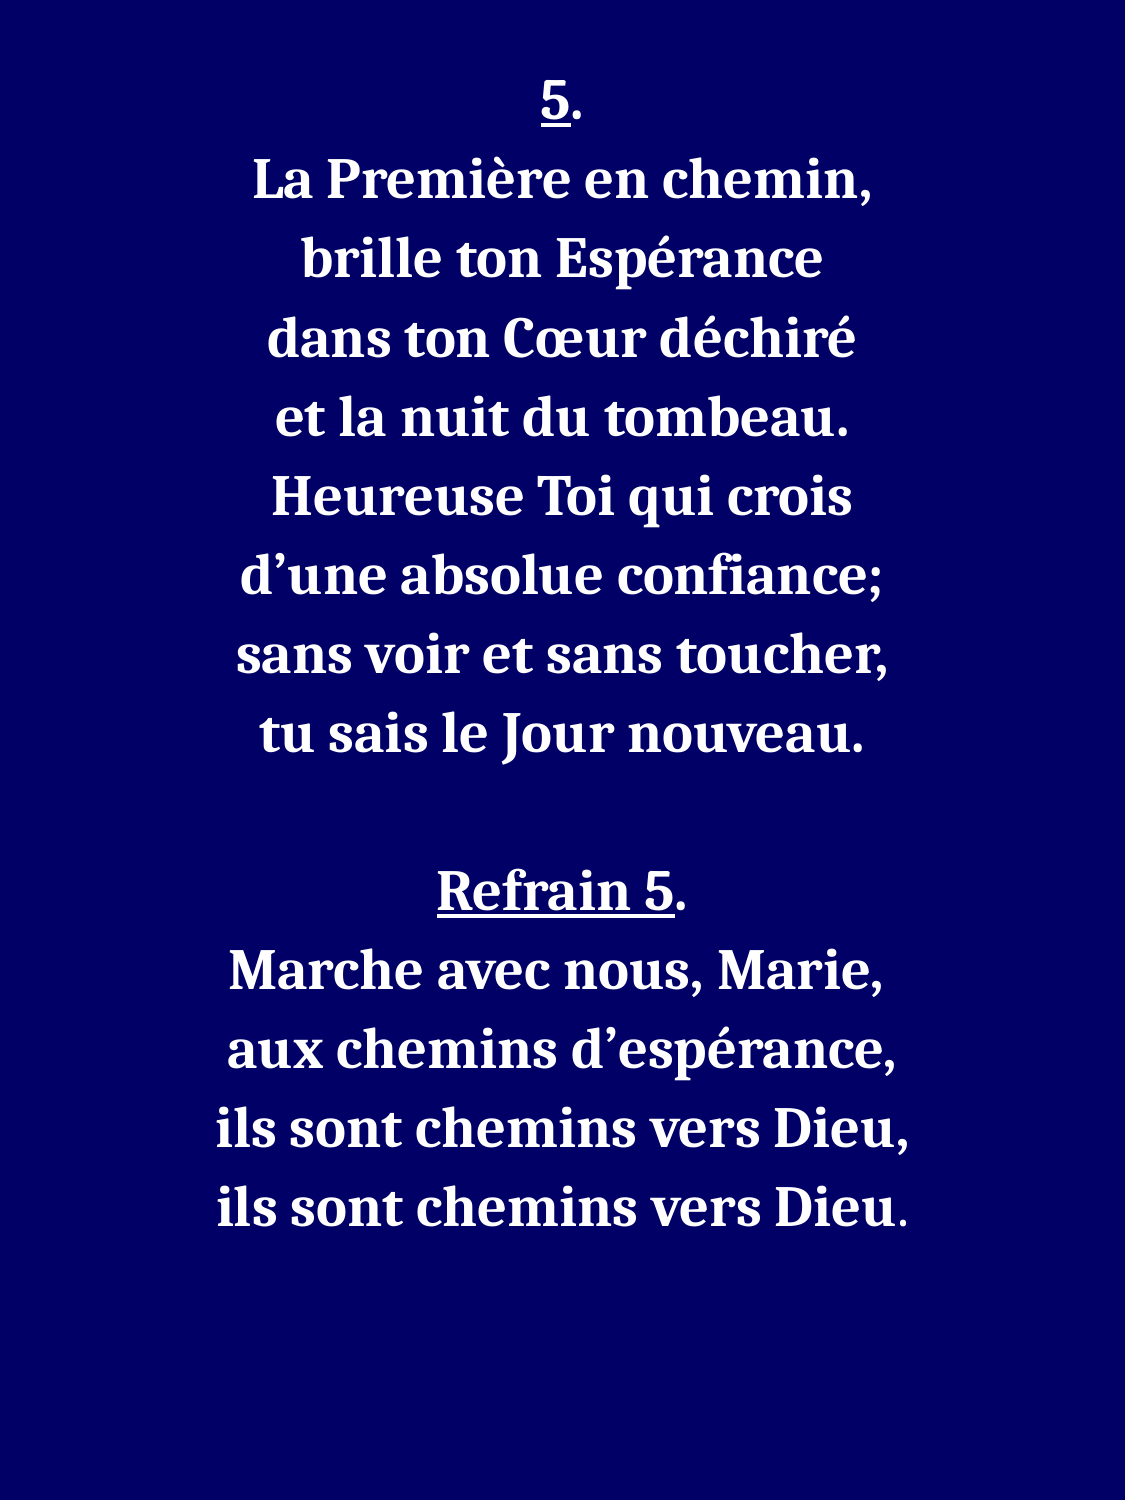

5.
La Première en chemin,
brille ton Espérance
dans ton Cœur déchiré
et la nuit du tombeau.
Heureuse Toi qui crois
d’une absolue confiance;
sans voir et sans toucher,
tu sais le Jour nouveau.
Refrain 5.
Marche avec nous, Marie,
aux chemins d’espérance,
ils sont chemins vers Dieu,
ils sont chemins vers Dieu.